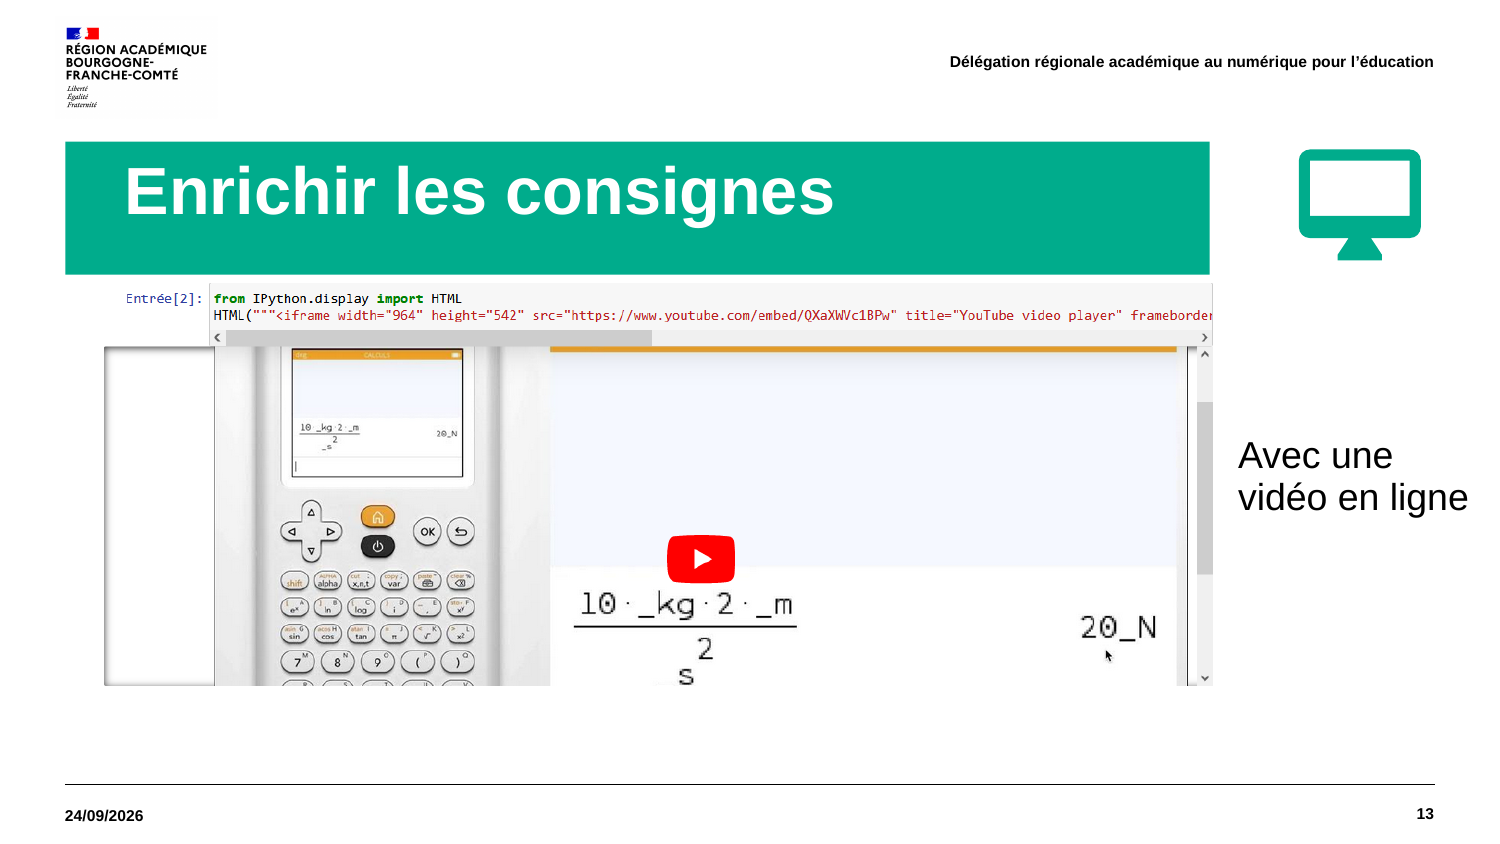

Délégation régionale académique au numérique pour l’éducation
Enrichir les consignes
Avec une vidéo en ligne